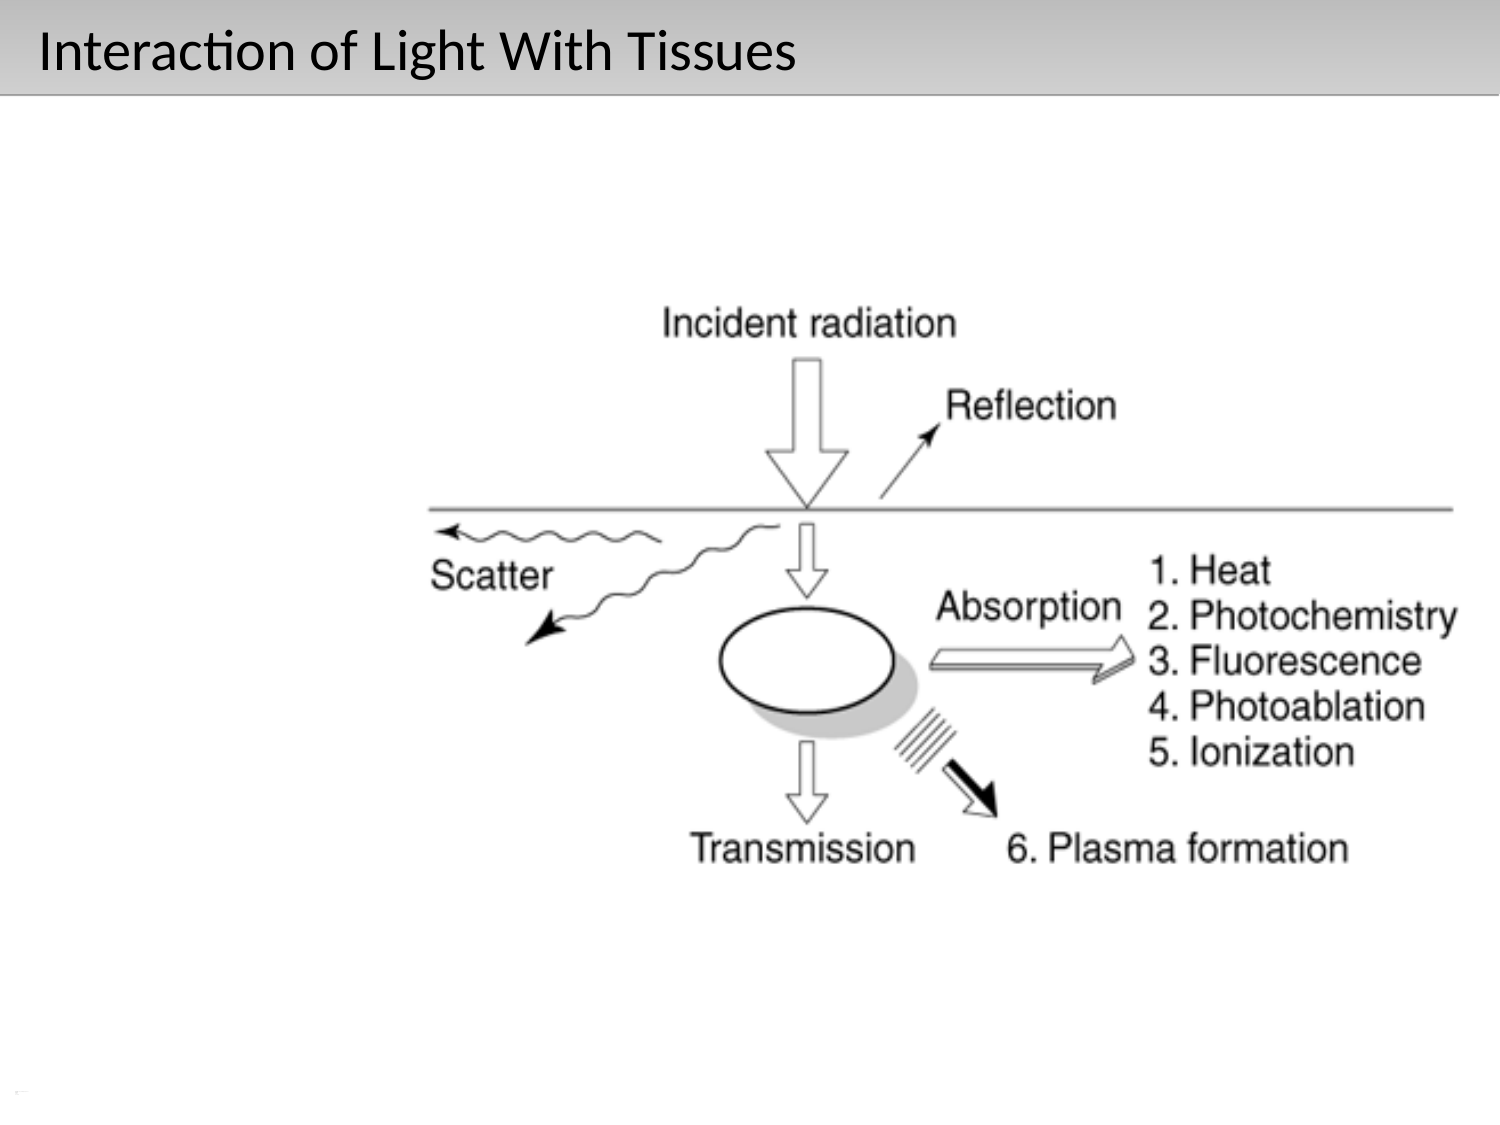

# Interaction of Light With Tissues
A tissue is a self-supporting bulk medium light propagation produces
Absorption
Scattering
Refraction
Reflection
Plasma formation